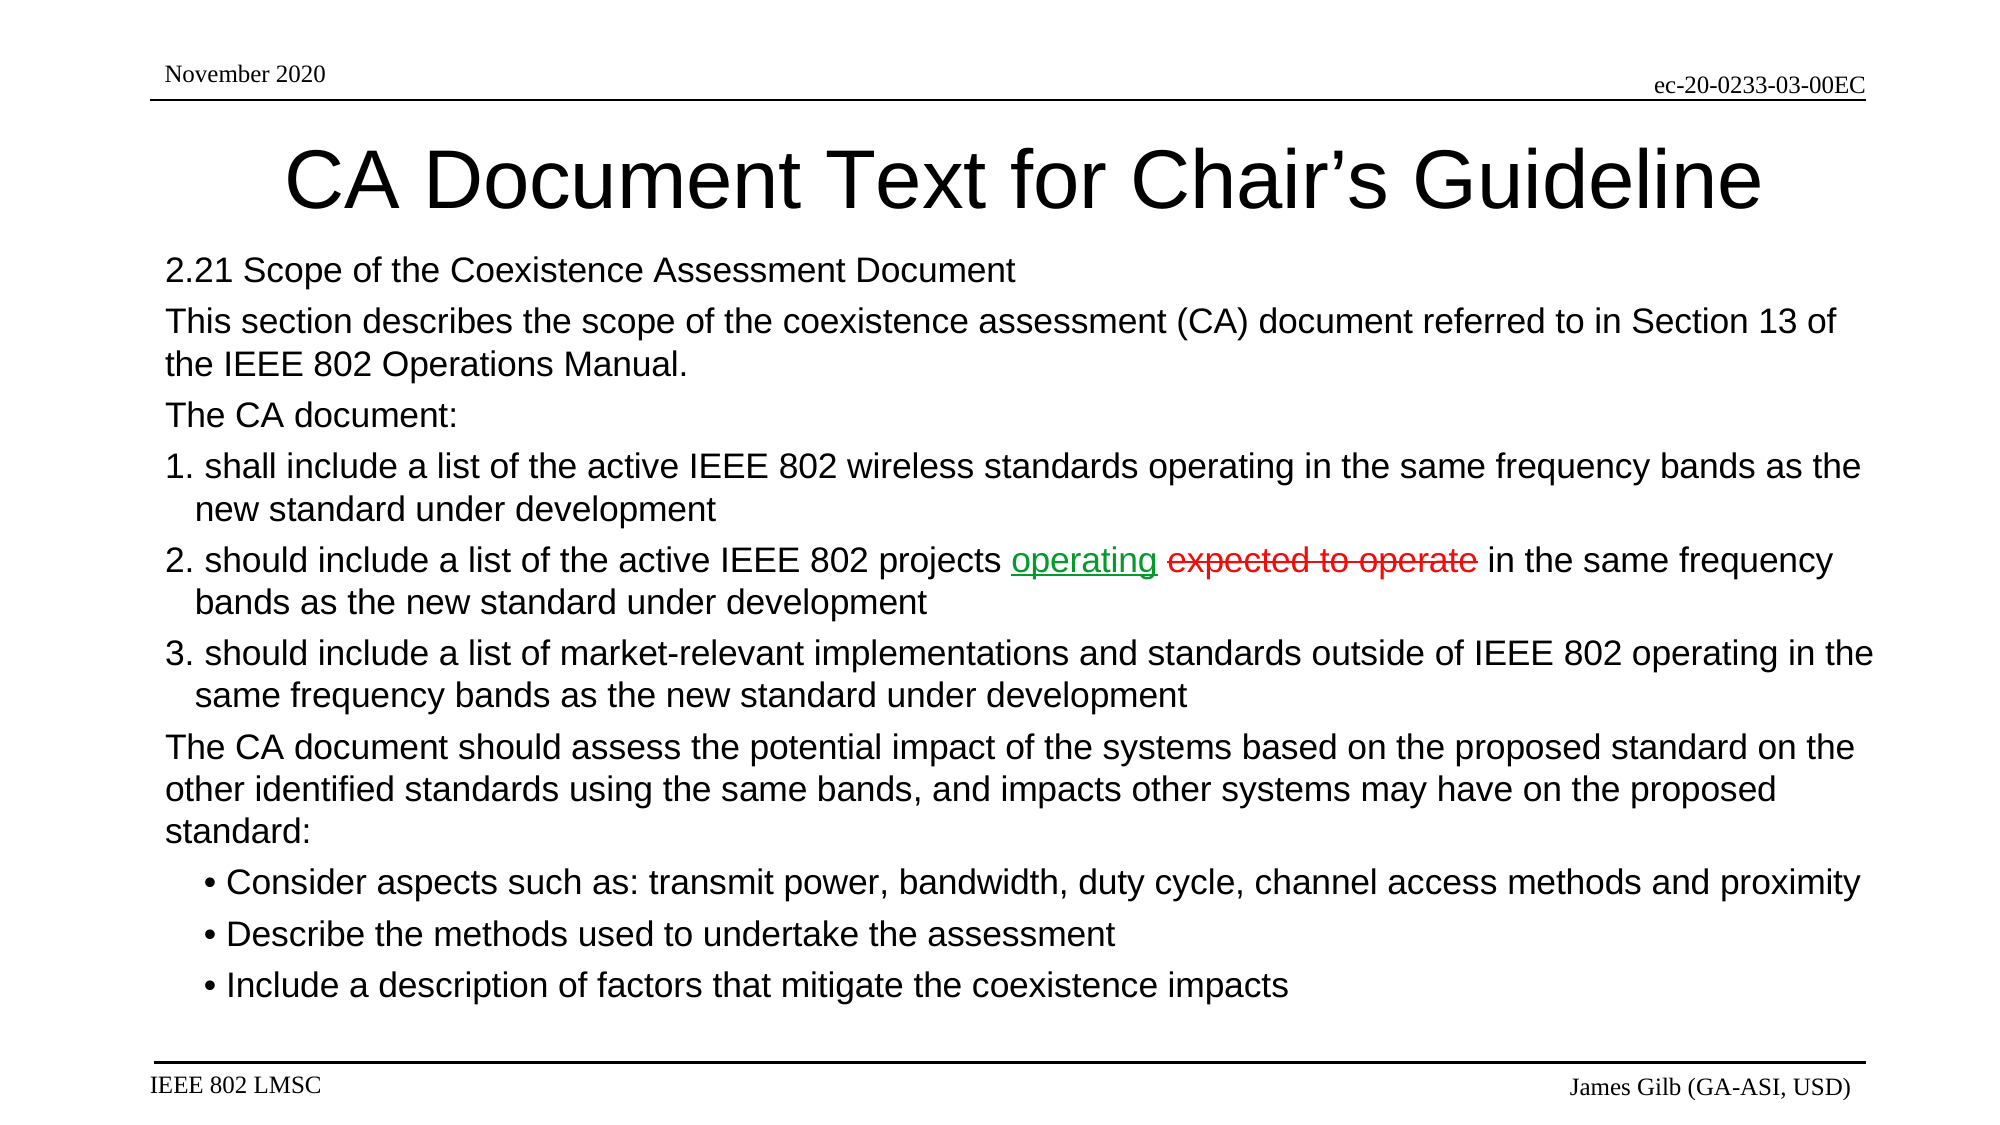

# CA Document Text for Chair’s Guideline
2.21 Scope of the Coexistence Assessment Document
This section describes the scope of the coexistence assessment (CA) document referred to in Section 13 of the IEEE 802 Operations Manual.
The CA document:
 shall include a list of the active IEEE 802 wireless standards operating in the same frequency bands as the new standard under development
 should include a list of the active IEEE 802 projects operating expected to operate in the same frequency bands as the new standard under development
 should include a list of market-relevant implementations and standards outside of IEEE 802 operating in the same frequency bands as the new standard under development
The CA document should assess the potential impact of the systems based on the proposed standard on the other identified standards using the same bands, and impacts other systems may have on the proposed standard:
 • Consider aspects such as: transmit power, bandwidth, duty cycle, channel access methods and proximity
 • Describe the methods used to undertake the assessment
 • Include a description of factors that mitigate the coexistence impacts